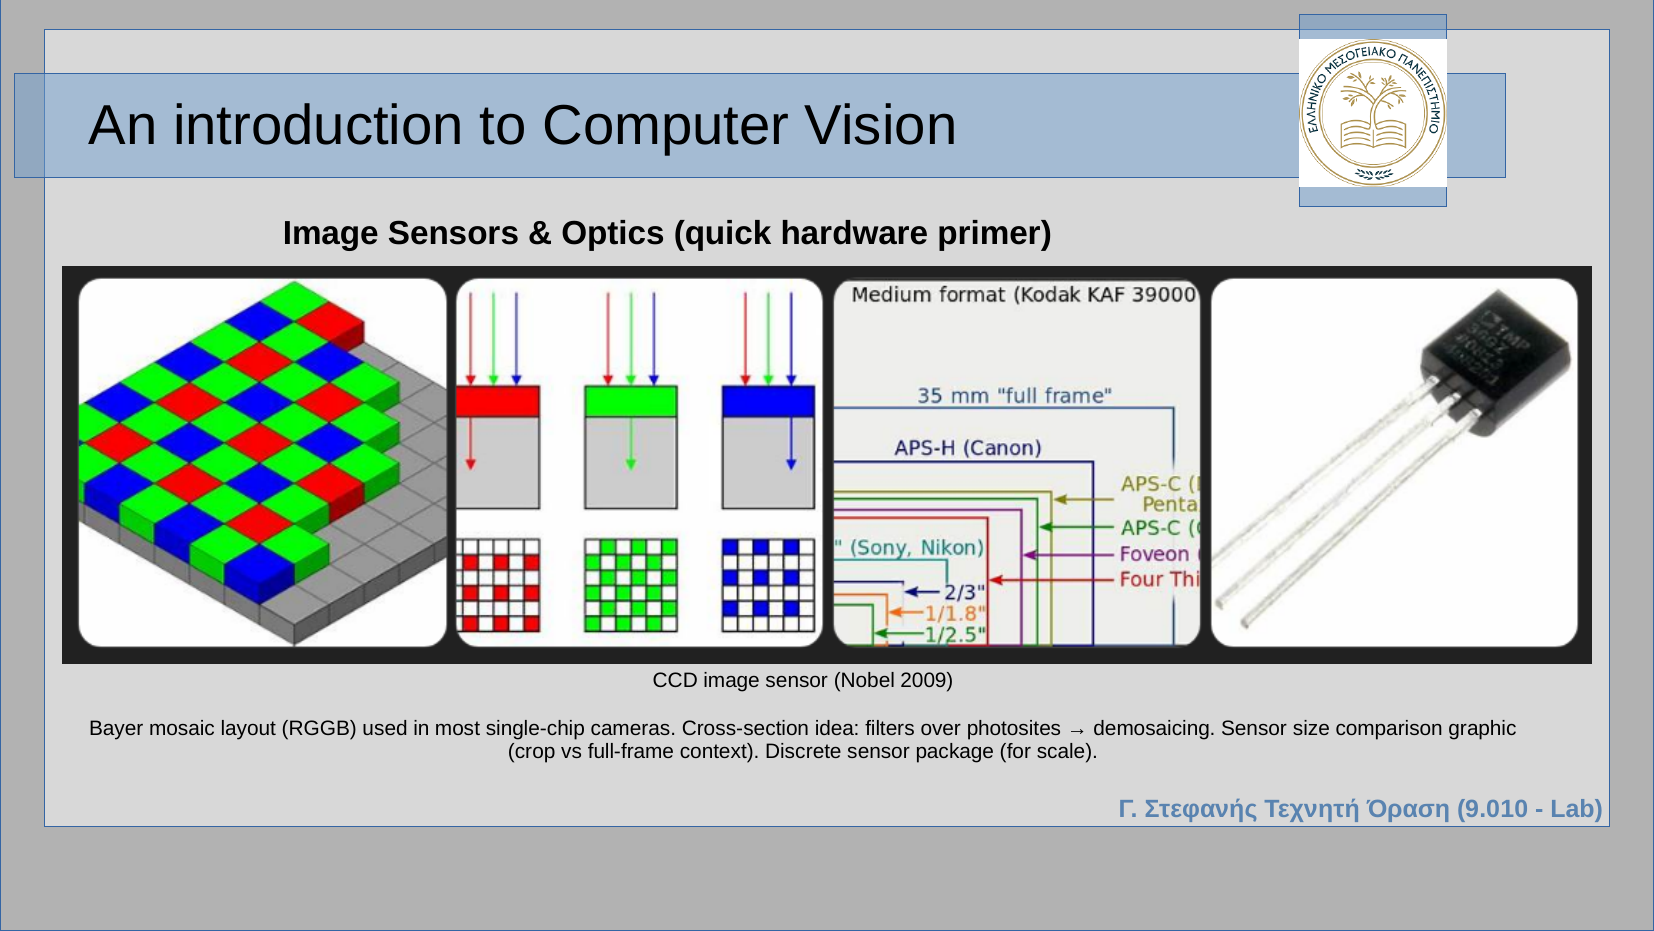

# An introduction to Computer Vision
Image Sensors & Optics (quick hardware primer)
CCD image sensor (Nobel 2009)
Bayer mosaic layout (RGGB) used in most single-chip cameras. Cross-section idea: filters over photosites → demosaicing. Sensor size comparison graphic (crop vs full-frame context). Discrete sensor package (for scale).
Γ. Στεφανής Τεχνητή Όραση (9.010 - Lab)